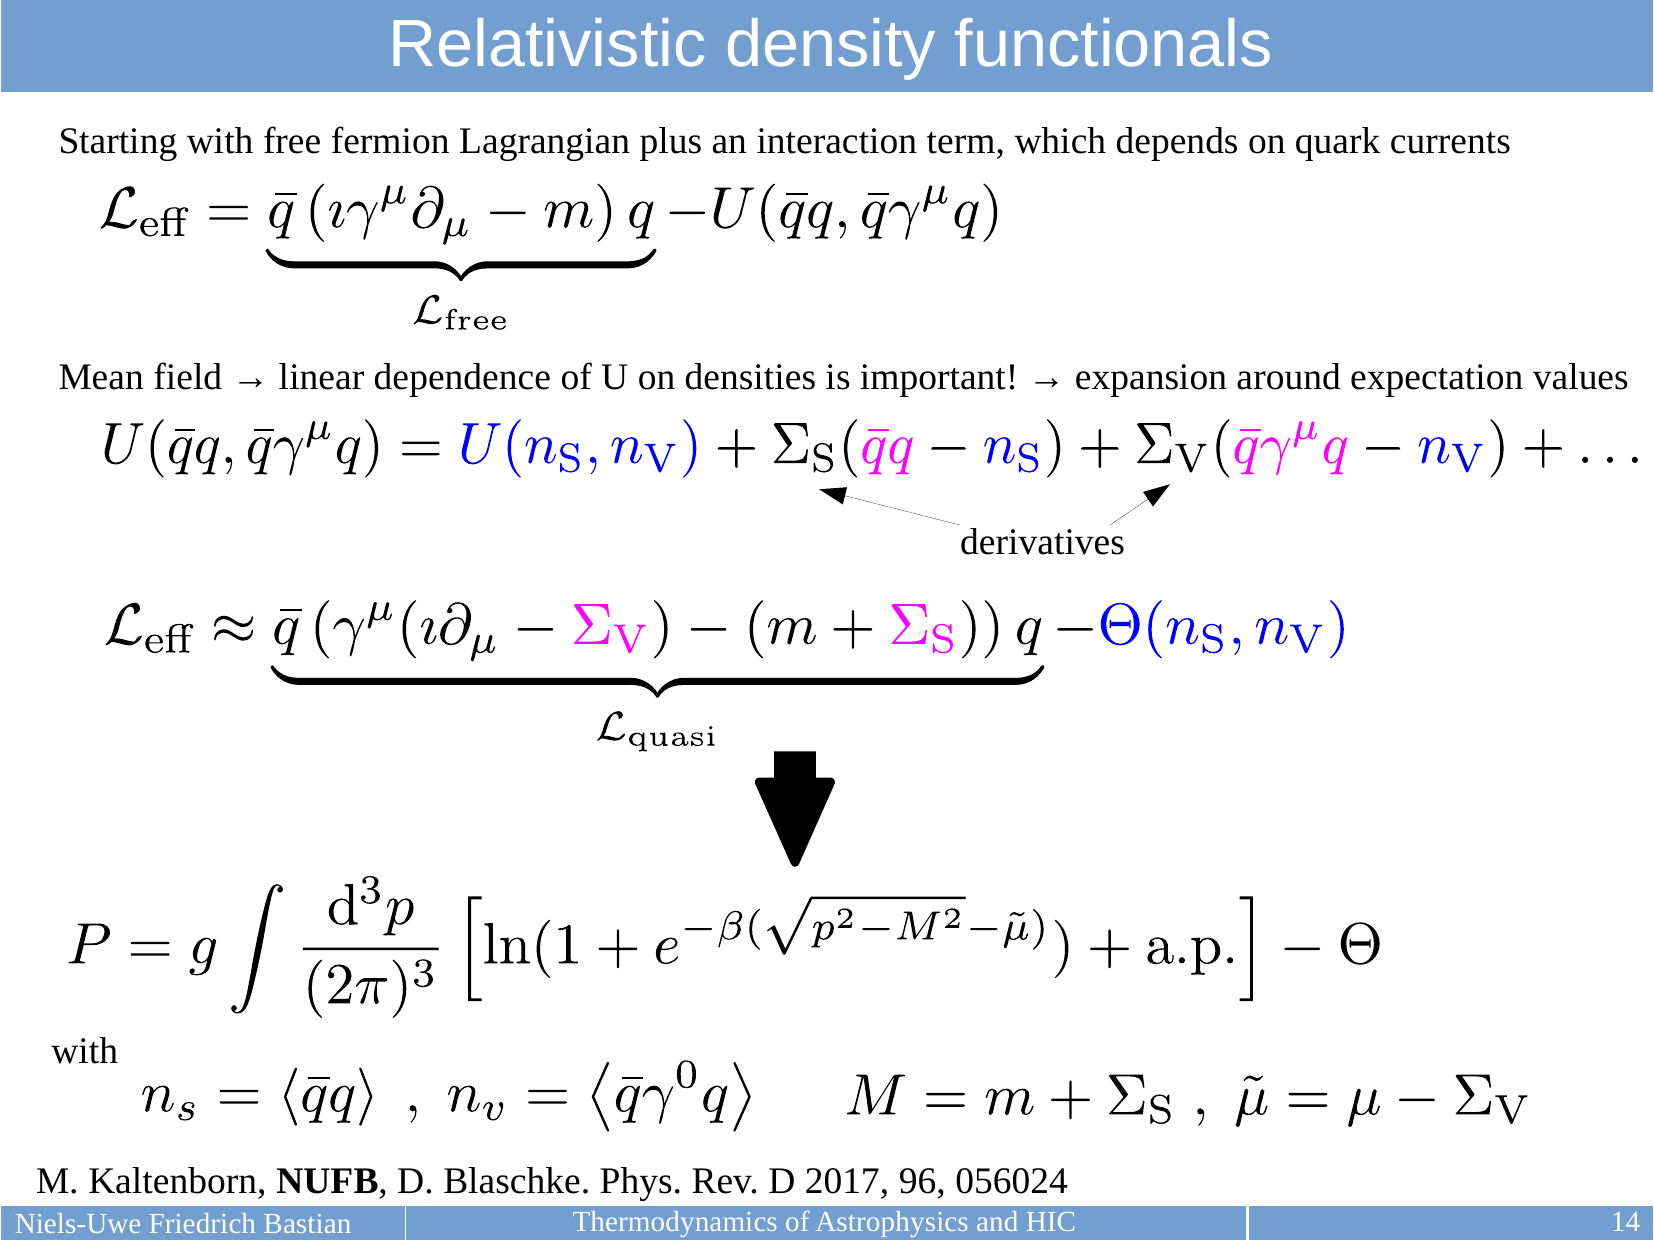

# Relativistic density functionals
Starting with free fermion Lagrangian plus an interaction term, which depends on quark currents
Mean field → linear dependence of U on densities is important! → expansion around expectation values
derivatives
with
M. Kaltenborn, NUFB, D. Blaschke. Phys. Rev. D 2017, 96, 056024
Thermodynamics of Astrophysics and HIC
14